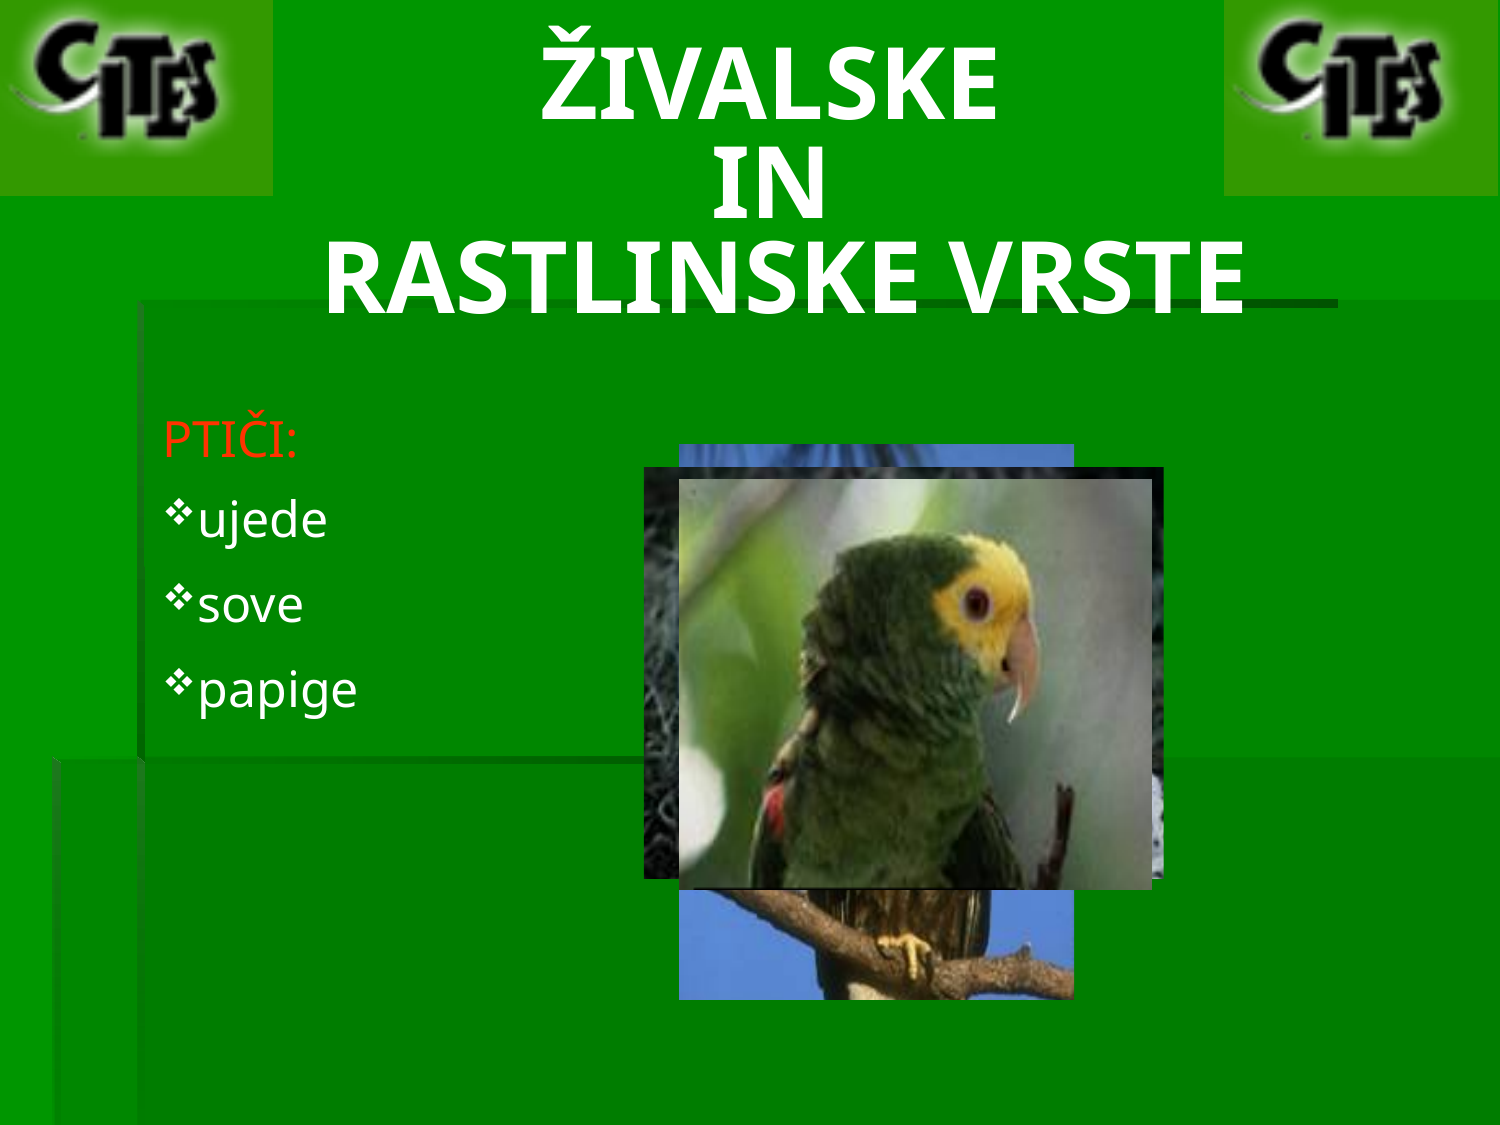

ŽIVALSKE
IN
RASTLINSKE VRSTE
PTIČI:
ujede
sove
papige